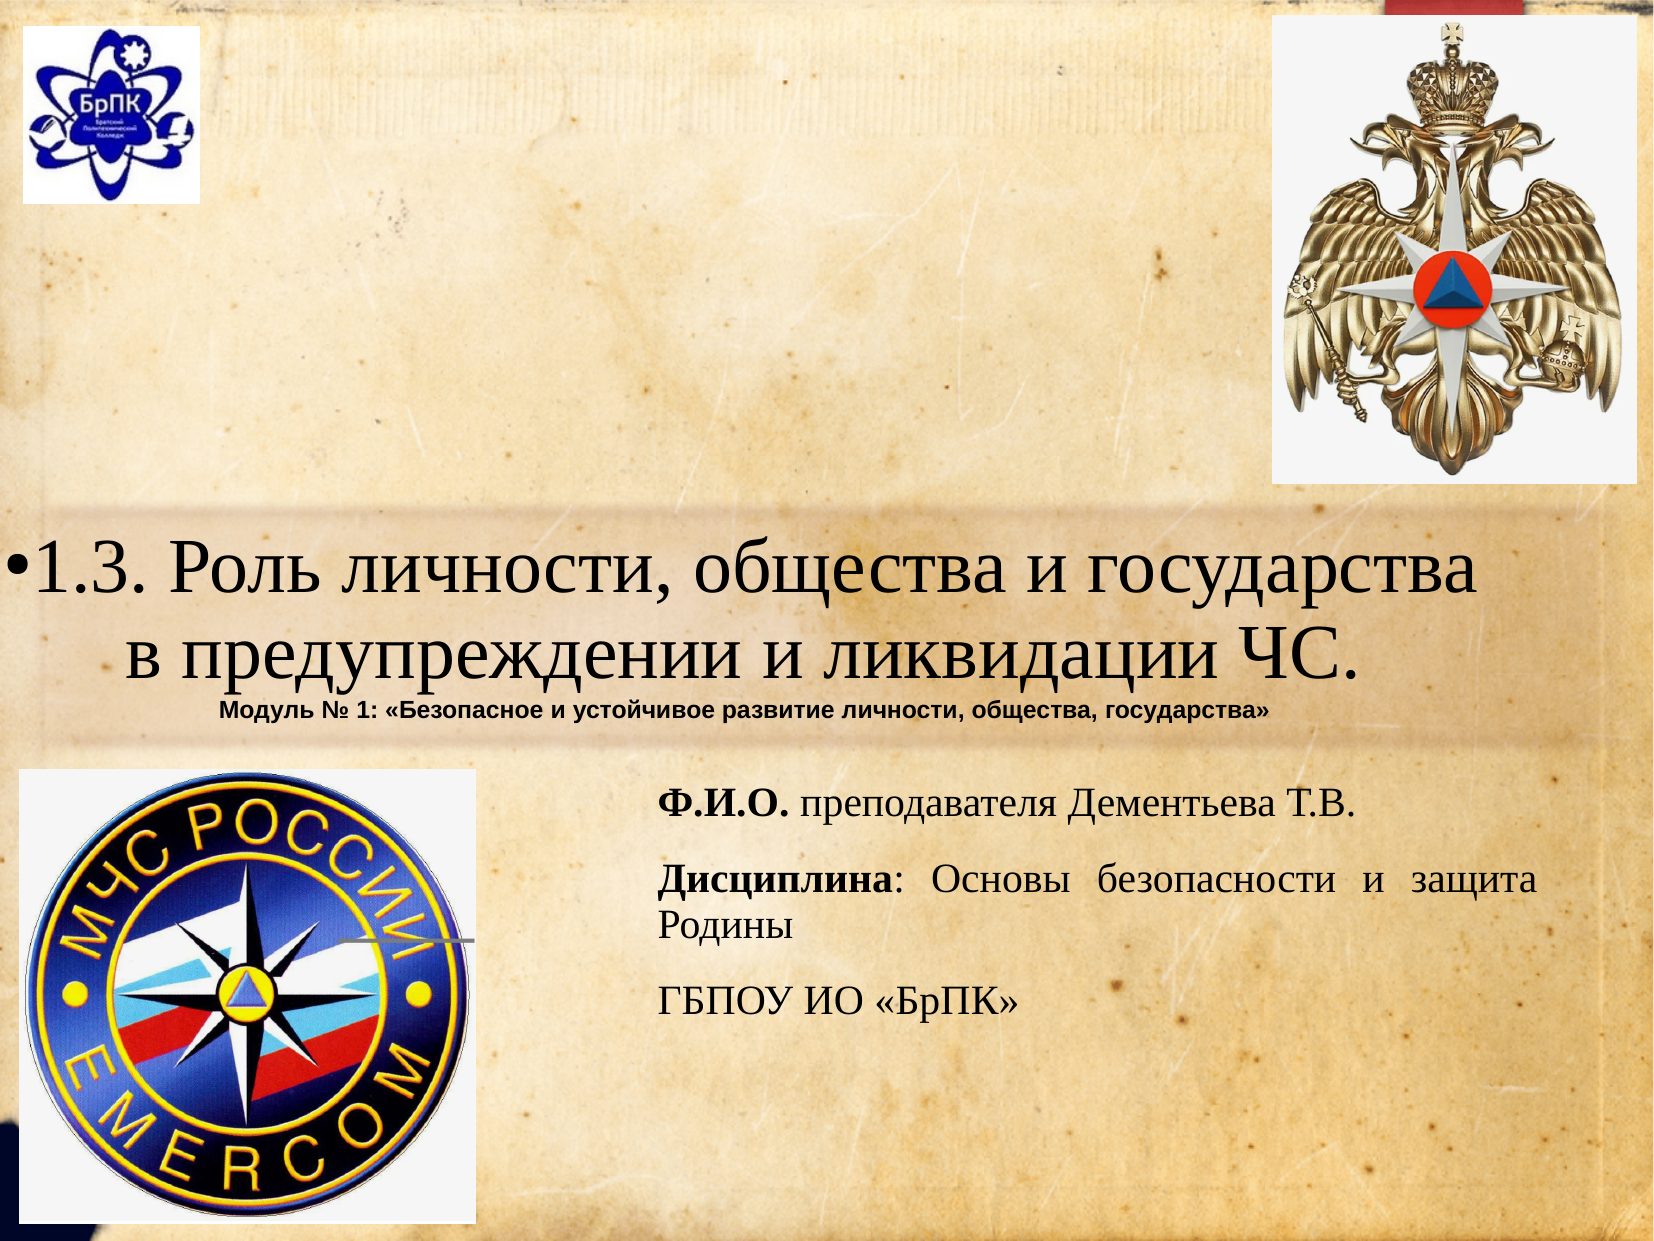

# 1.3. Роль личности, общества и государства в предупреждении и ликвидации ЧС. Модуль № 1: «Безопасное и устойчивое развитие личности, общества, государства»
Ф.И.О. преподавателя Дементьева Т.В.
Дисциплина: Основы безопасности и защита Родины
ГБПОУ ИО «БрПК»